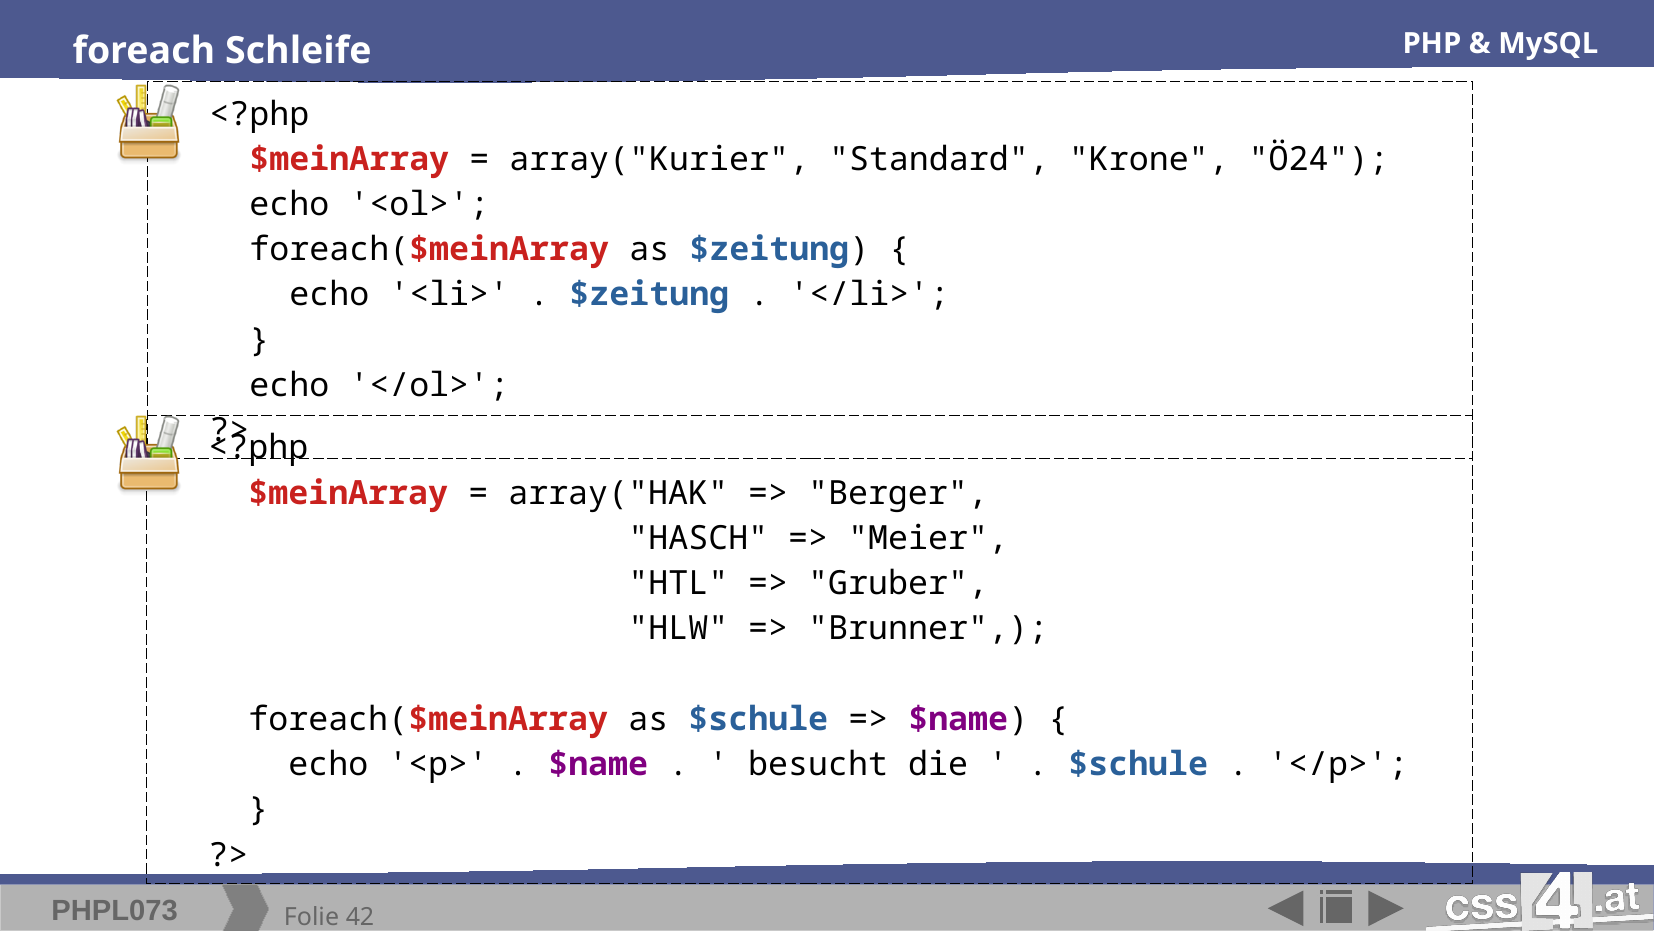

PHP & MySQL
foreach Schleife
<?php
 $meinArray = array("Kurier", "Standard", "Krone", "Ö24");
 echo '<ol>';
 foreach($meinArray as $zeitung) {
 echo '<li>' . $zeitung . '</li>';
 }
 echo '</ol>';
?>
<?php
 $meinArray = array("HAK" => "Berger",
 "HASCH" => "Meier",
 "HTL" => "Gruber",
 "HLW" => "Brunner",);
 foreach($meinArray as $schule => $name) {
 echo '<p>' . $name . ' besucht die ' . $schule . '</p>';
 }
?>
PHPL073
Folie